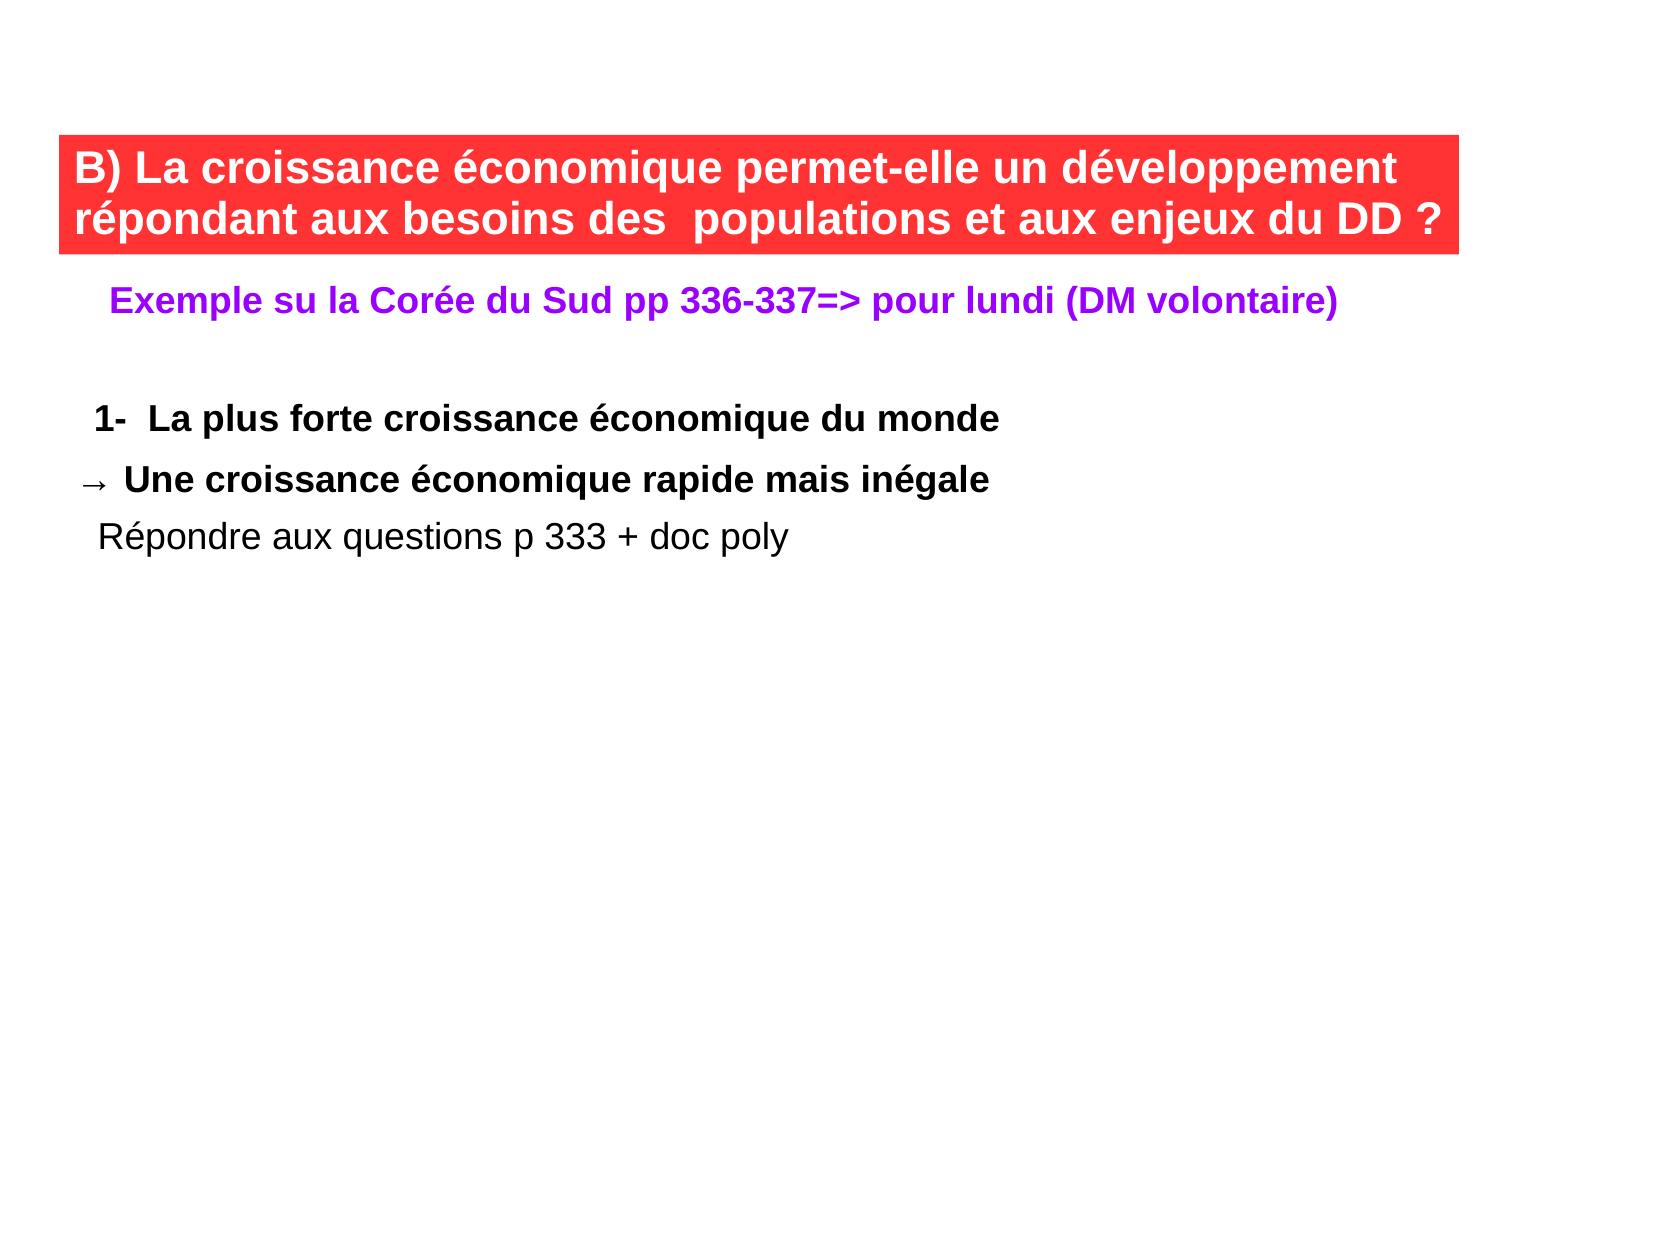

B) La croissance économique permet-elle un développement
répondant aux besoins des populations et aux enjeux du DD ?
Exemple su la Corée du Sud pp 336-337=> pour lundi (DM volontaire)
1- La plus forte croissance économique du monde
→ Une croissance économique rapide mais inégale
Répondre aux questions p 333 + doc poly